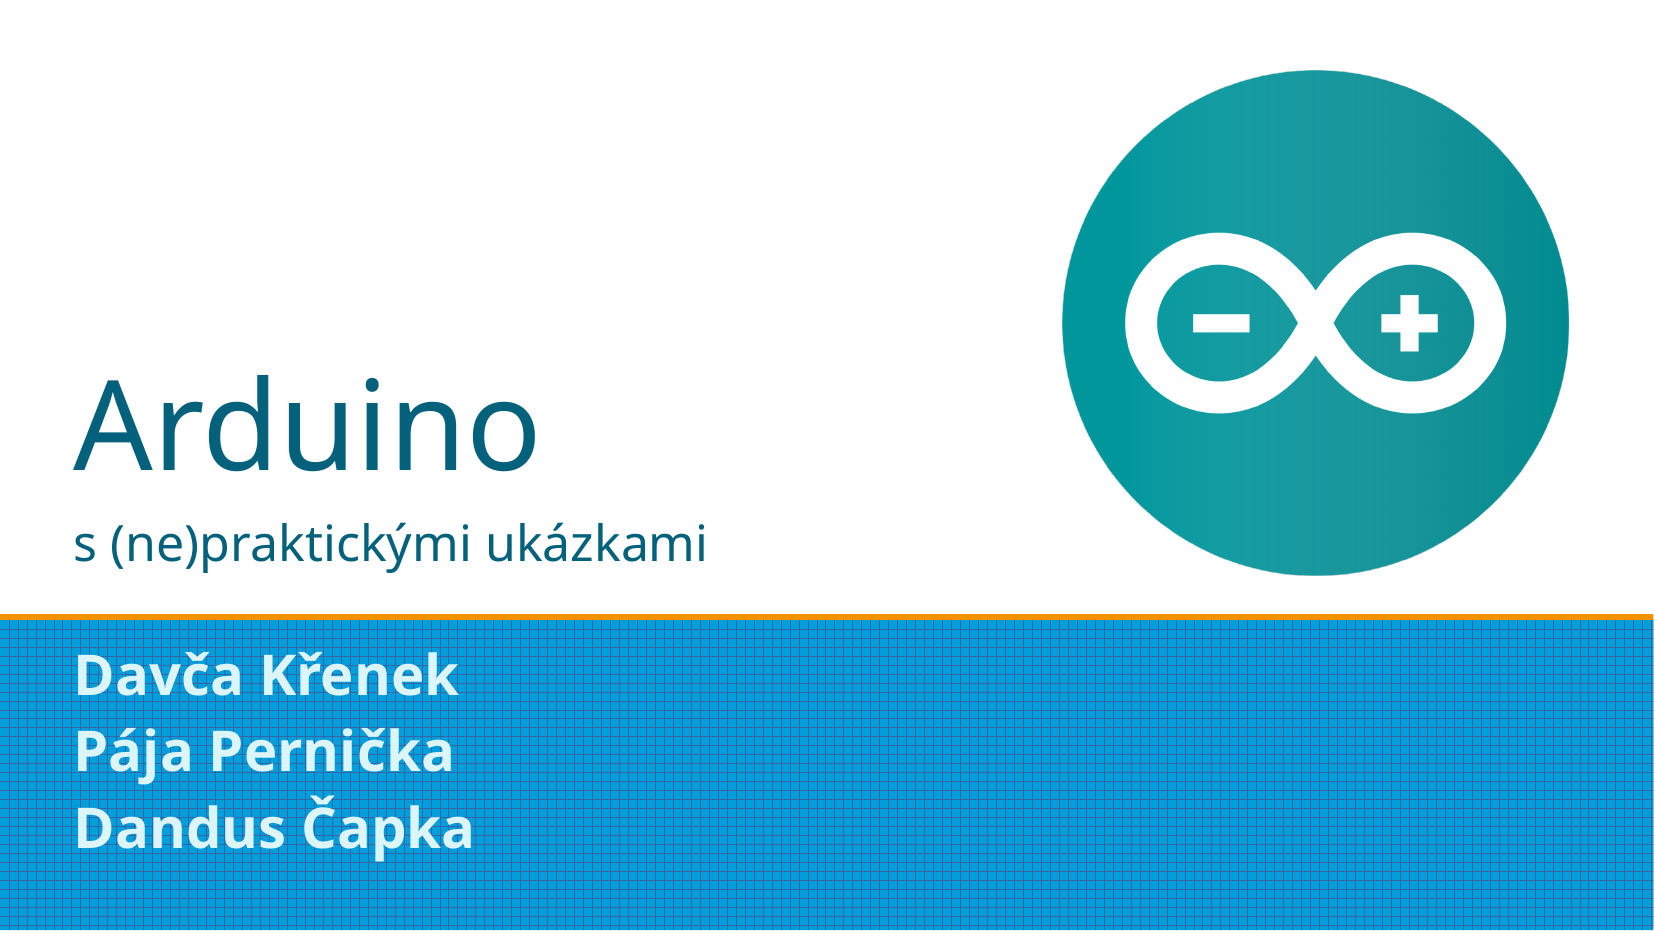

# Arduino s (ne)praktickými ukázkami
Davča Křenek
Pája Pernička
Dandus Čapka